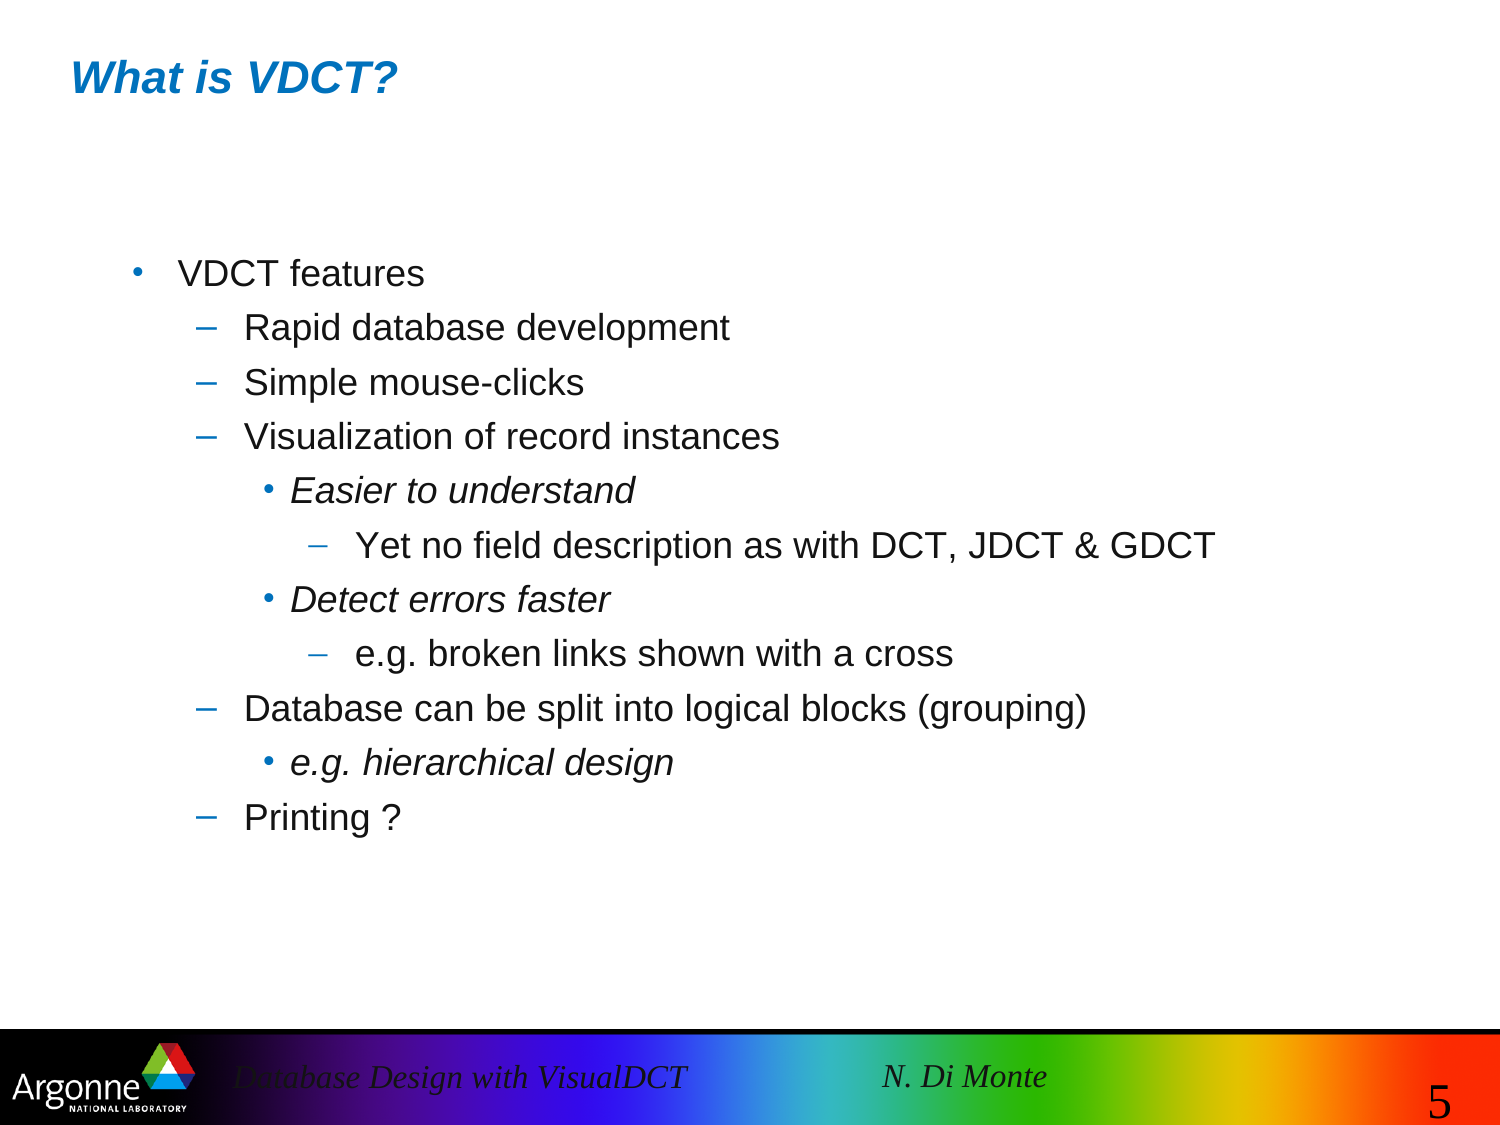

# What is VDCT?
VDCT features
Rapid database development
Simple mouse-clicks
Visualization of record instances
Easier to understand
Yet no field description as with DCT, JDCT & GDCT
Detect errors faster
e.g. broken links shown with a cross
Database can be split into logical blocks (grouping)
e.g. hierarchical design
Printing ?
5